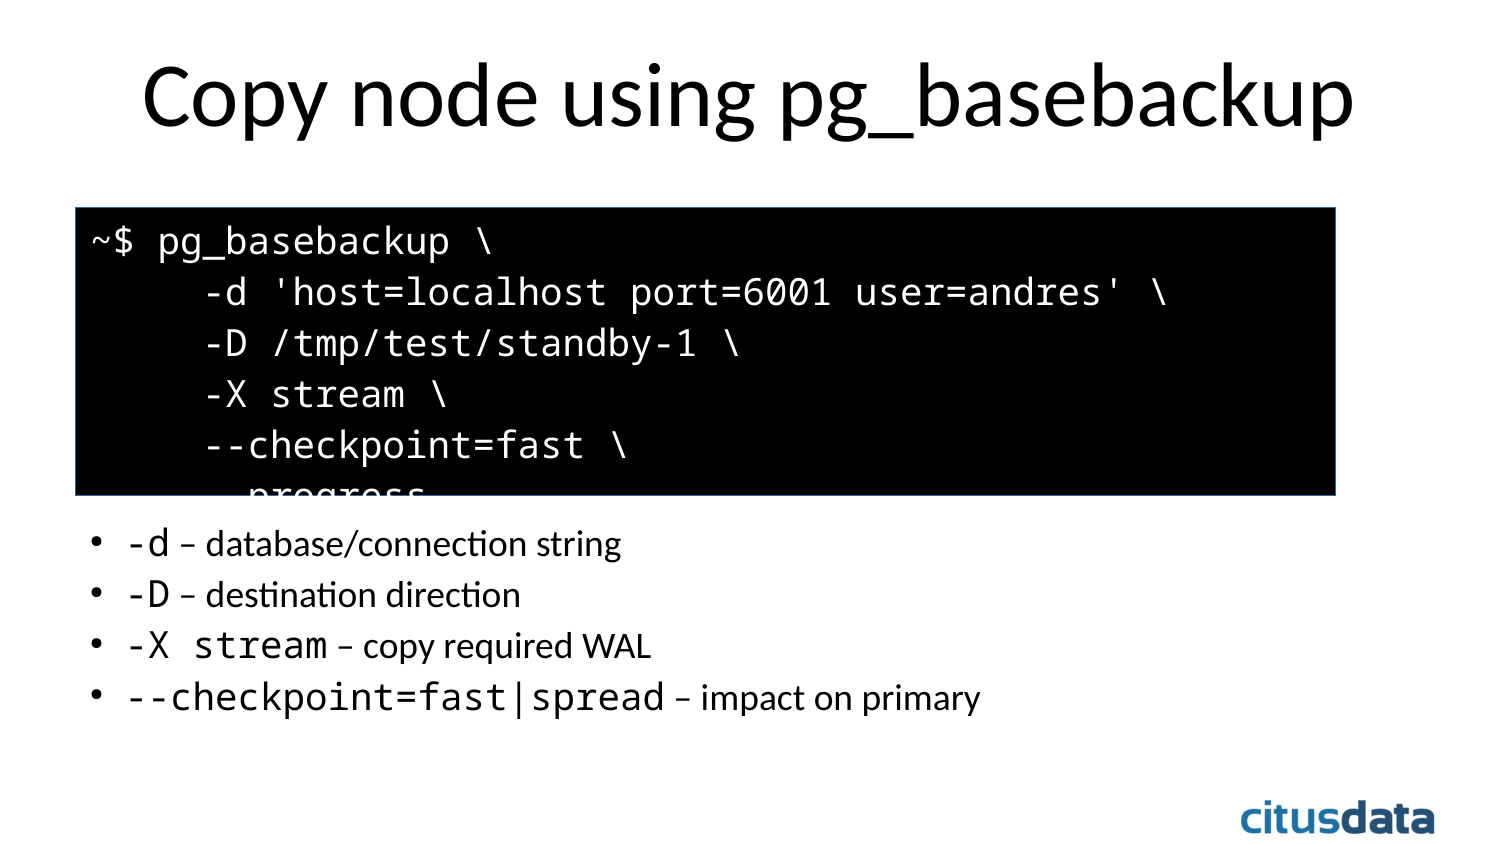

# Copy node using pg_basebackup
~$ pg_basebackup \
 -d 'host=localhost port=6001 user=andres' \
 -D /tmp/test/standby-1 \
 -X stream \
 --checkpoint=fast \
 –-progress
-d – database/connection string
-D – destination direction
-X stream – copy required WAL
--checkpoint=fast|spread – impact on primary